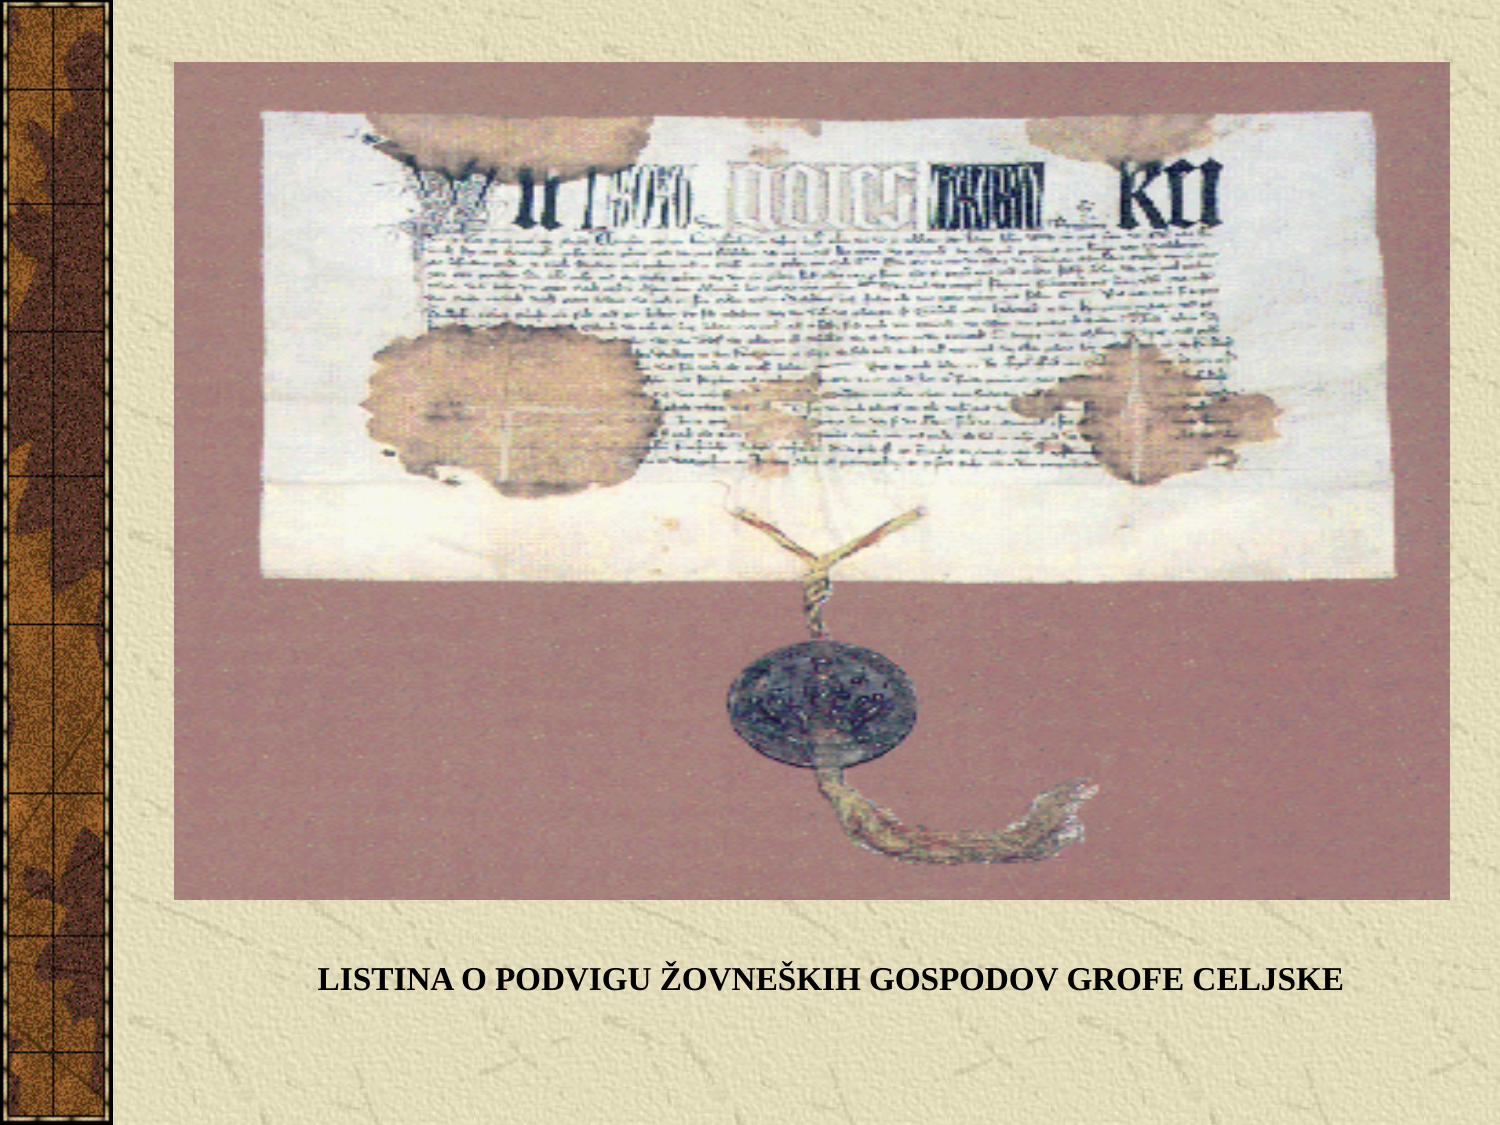

LISTINA O PODVIGU ŽOVNEŠKIH GOSPODOV GROFE CELJSKE